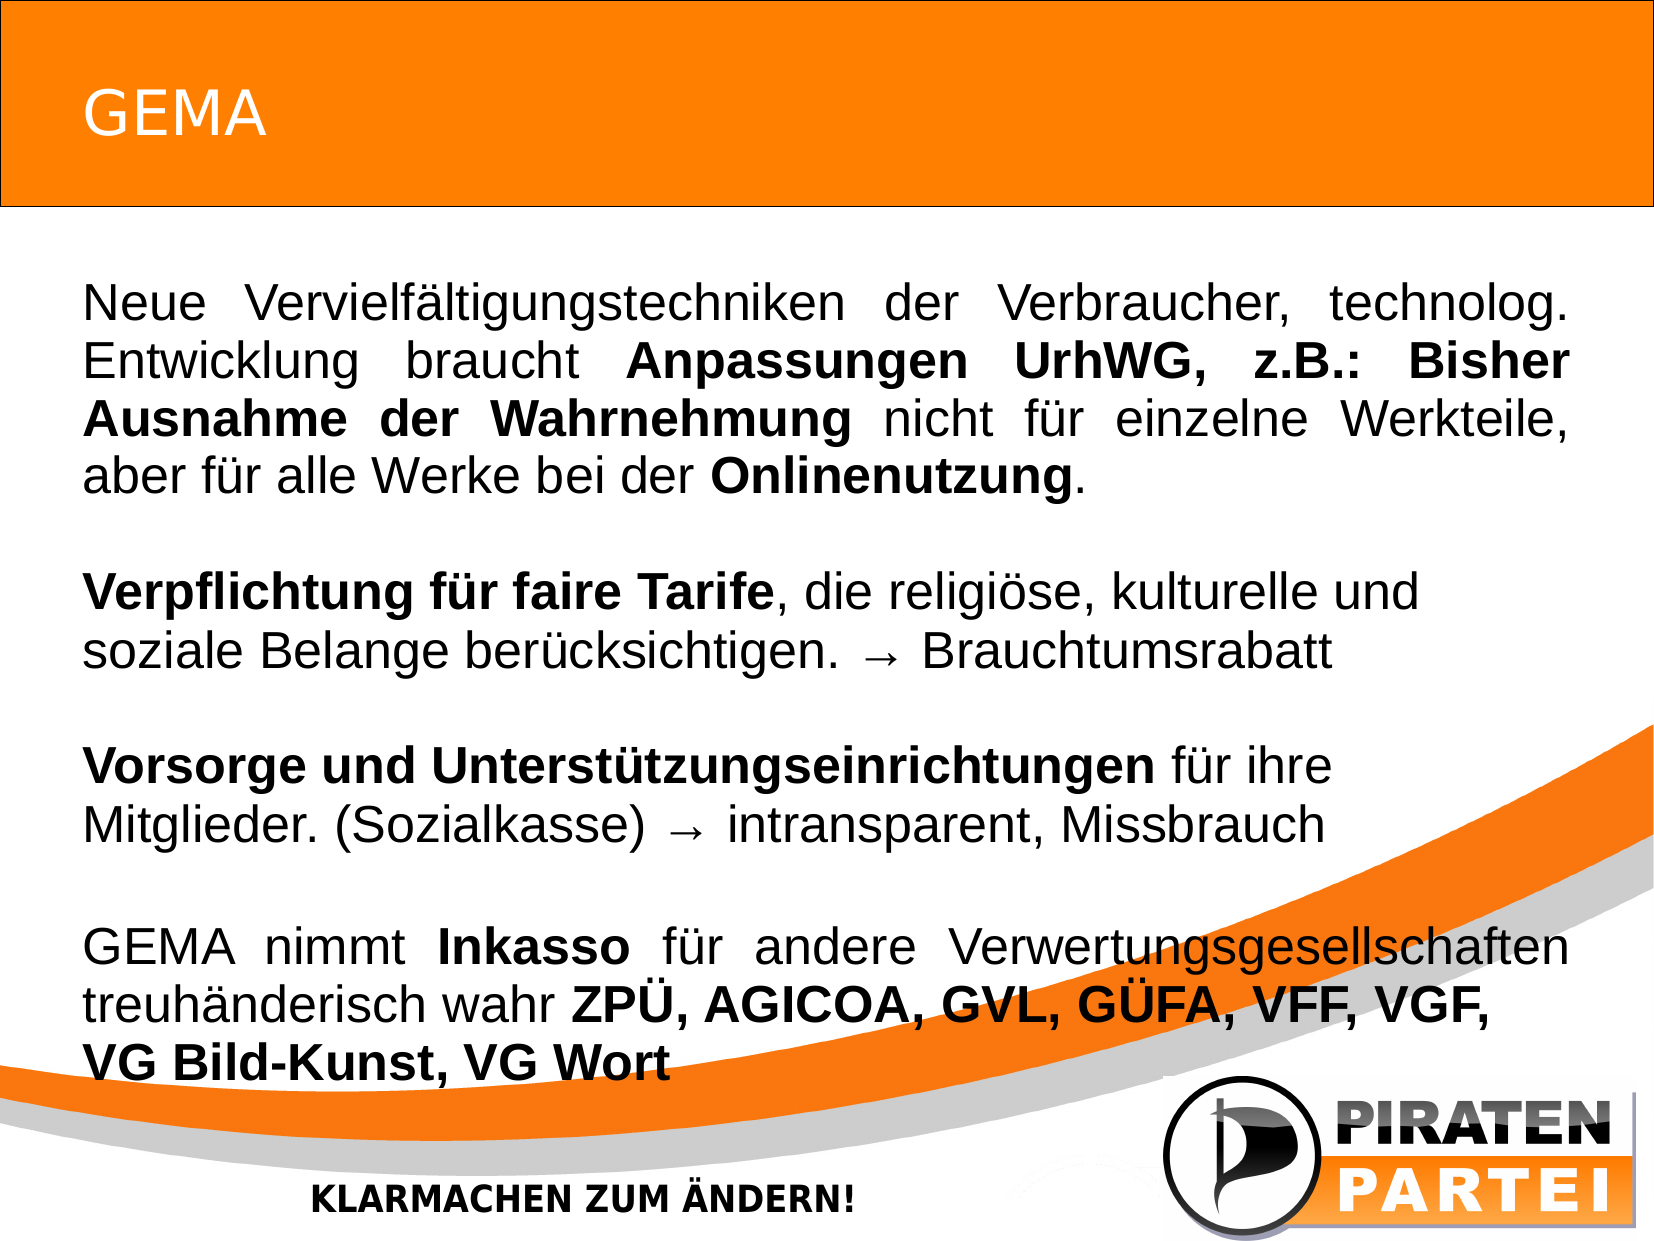

# GEMA
Neue Vervielfältigungstechniken der Verbraucher, technolog. Entwicklung braucht Anpassungen UrhWG, z.B.: Bisher Ausnahme der Wahrnehmung nicht für einzelne Werkteile, aber für alle Werke bei der Onlinenutzung.
Verpflichtung für faire Tarife, die religiöse, kulturelle und soziale Belange berücksichtigen. → Brauchtumsrabatt
Vorsorge und Unterstützungseinrichtungen für ihre Mitglieder. (Sozialkasse) → intransparent, Missbrauch
GEMA nimmt Inkasso für andere Verwertungsgesellschaften treuhänderisch wahr ZPÜ, AGICOA, GVL, GÜFA, VFF, VGF, 	VG Bild-Kunst, VG Wort